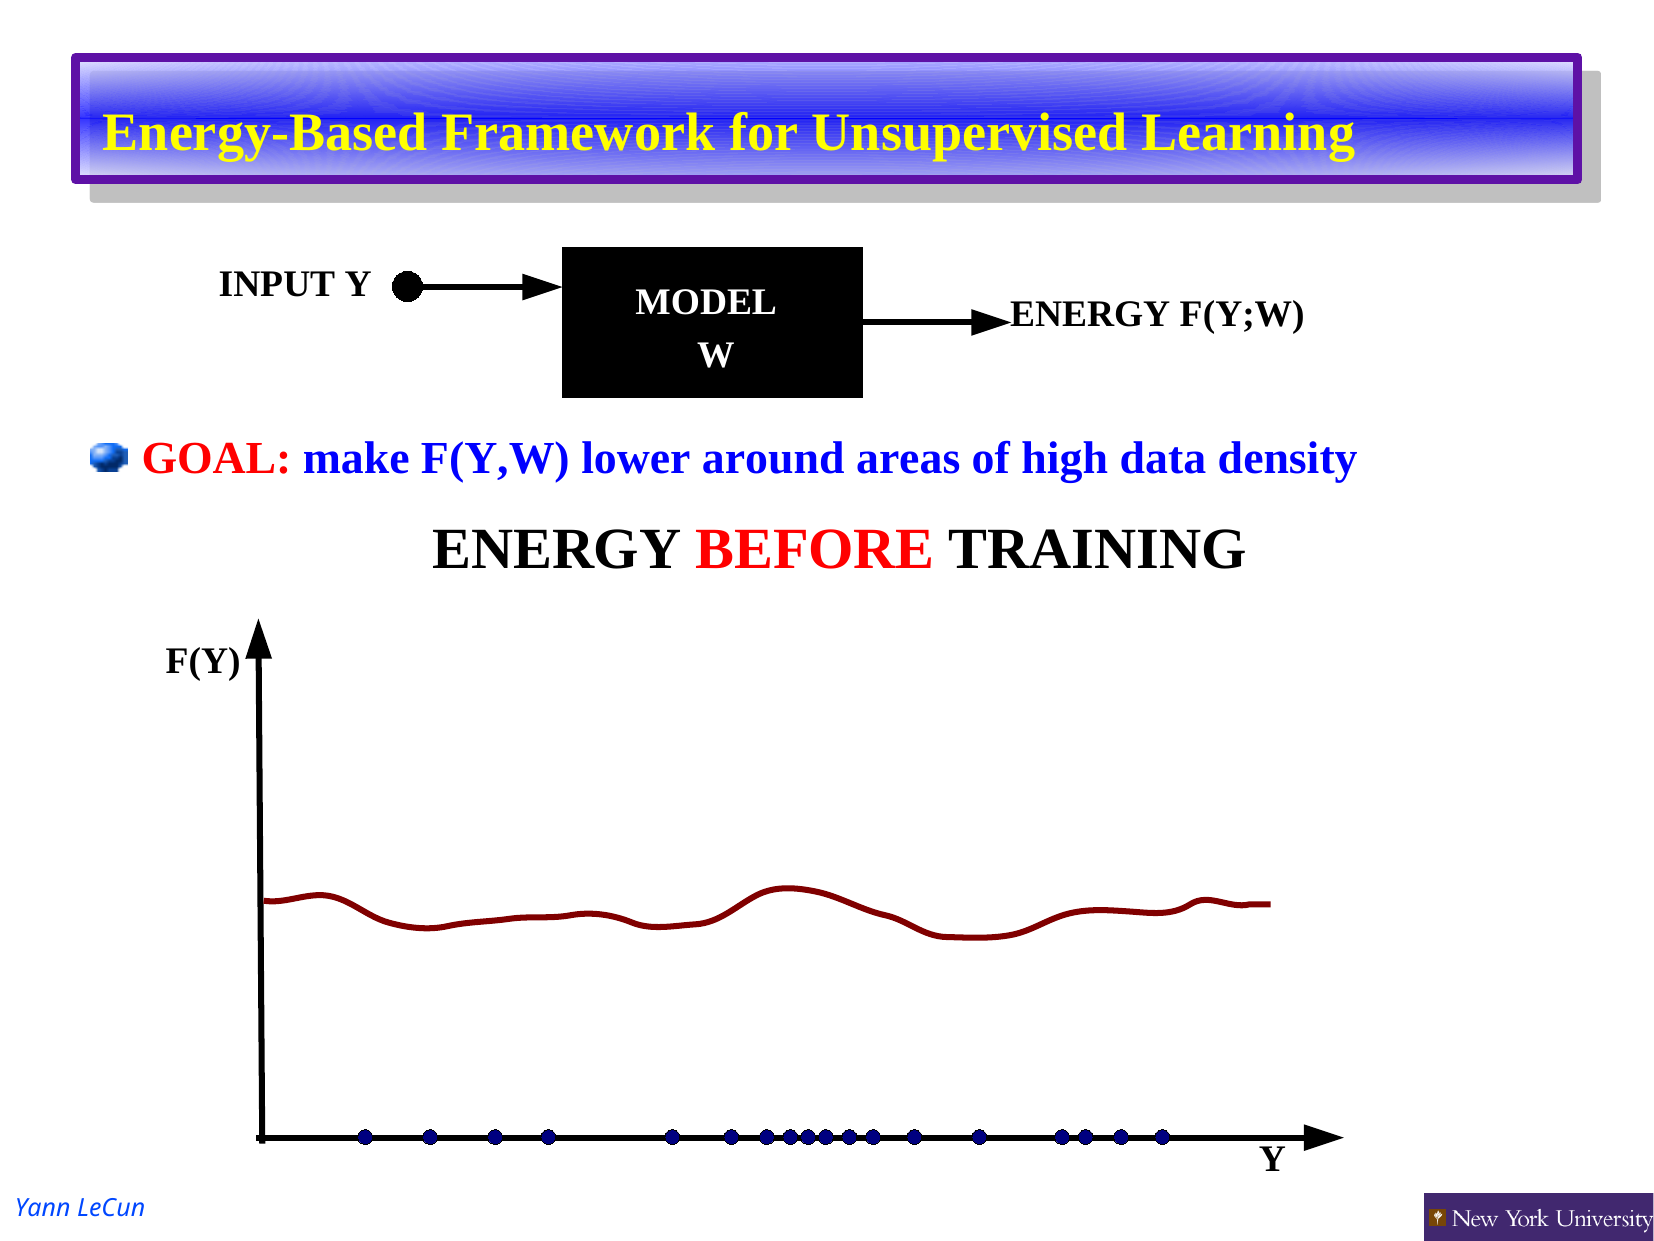

# Energy-Based Framework for Unsupervised Learning
INPUT Y
MODEL
W
ENERGY F(Y;W)
GOAL: make F(Y,W) lower around areas of high data density
ENERGY BEFORE TRAINING
F(Y)
Y